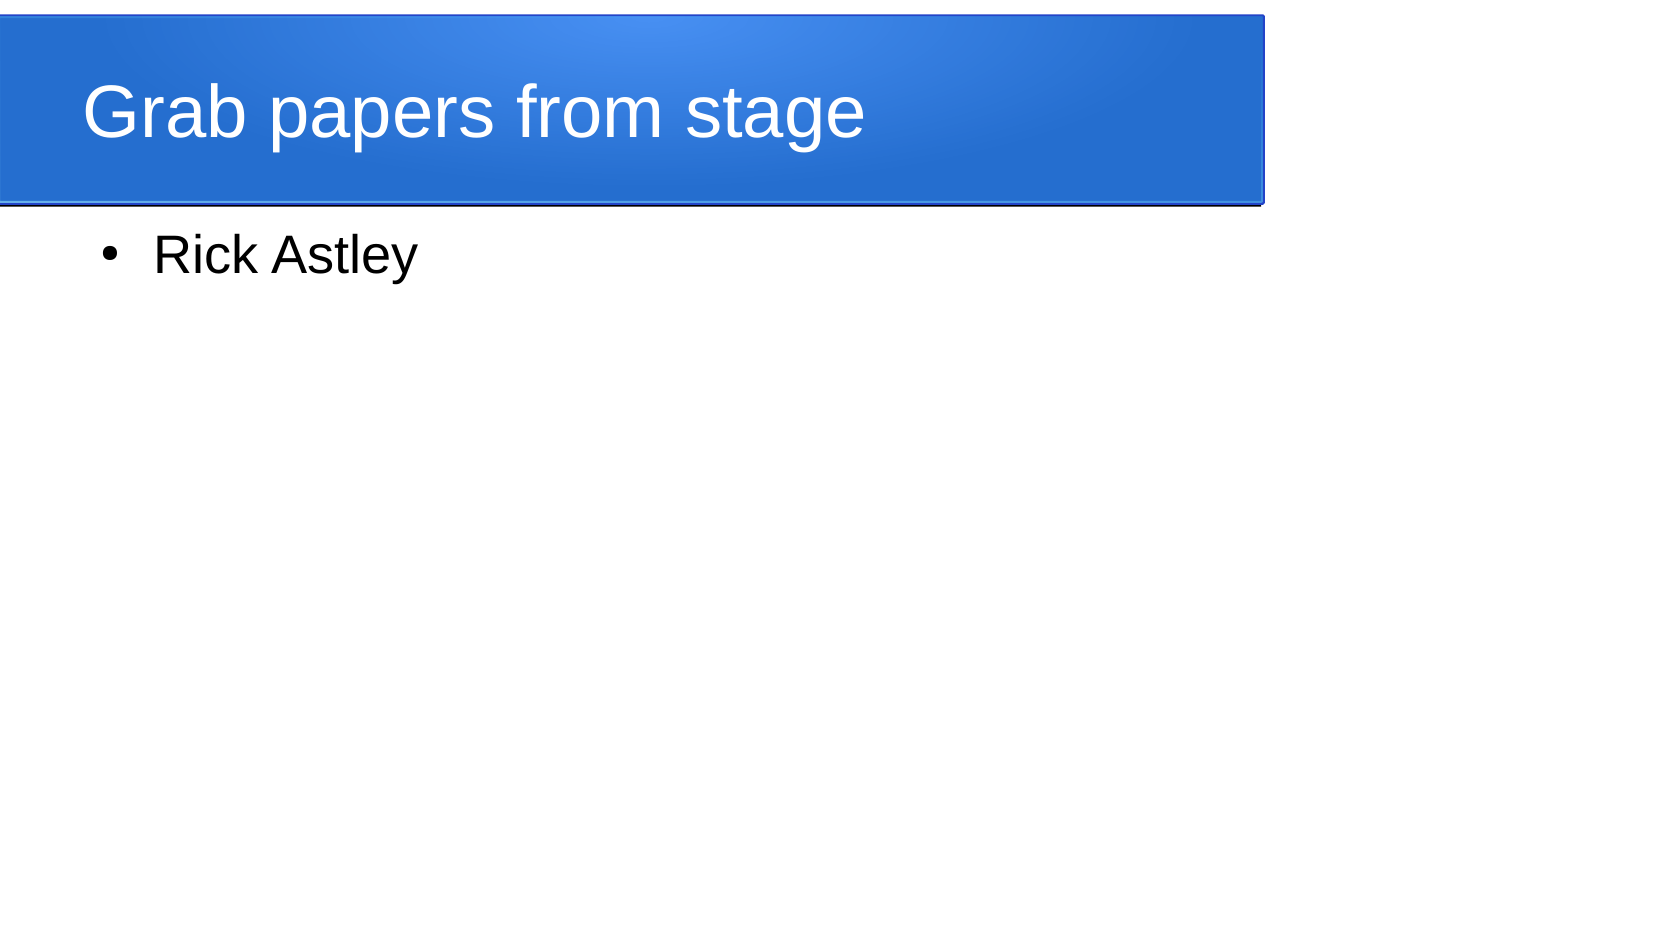

# Grab papers from stage
Rick Astley